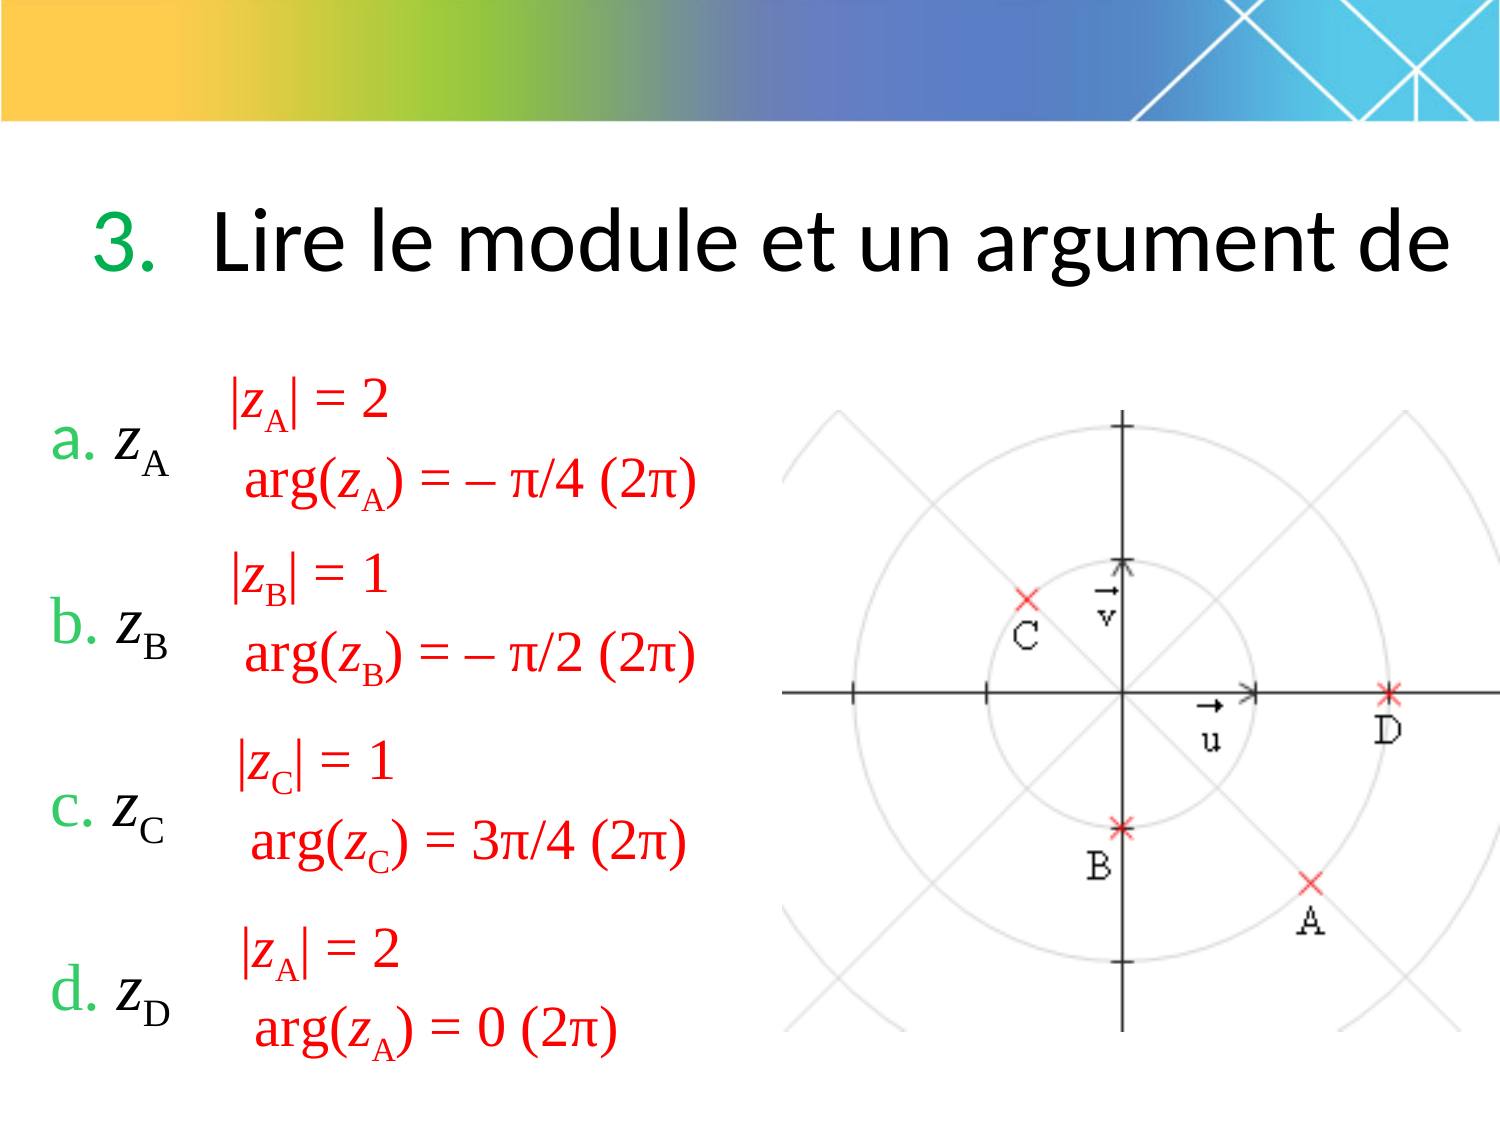

# Lire le module et un argument de
|zA| = 2
 arg(zA) = – π/4 (2π)
a. zA
b. zB
c. zC
d. zD
|zB| = 1
 arg(zB) = – π/2 (2π)
|zC| = 1
 arg(zC) = 3π/4 (2π)
|zA| = 2
 arg(zA) = 0 (2π)